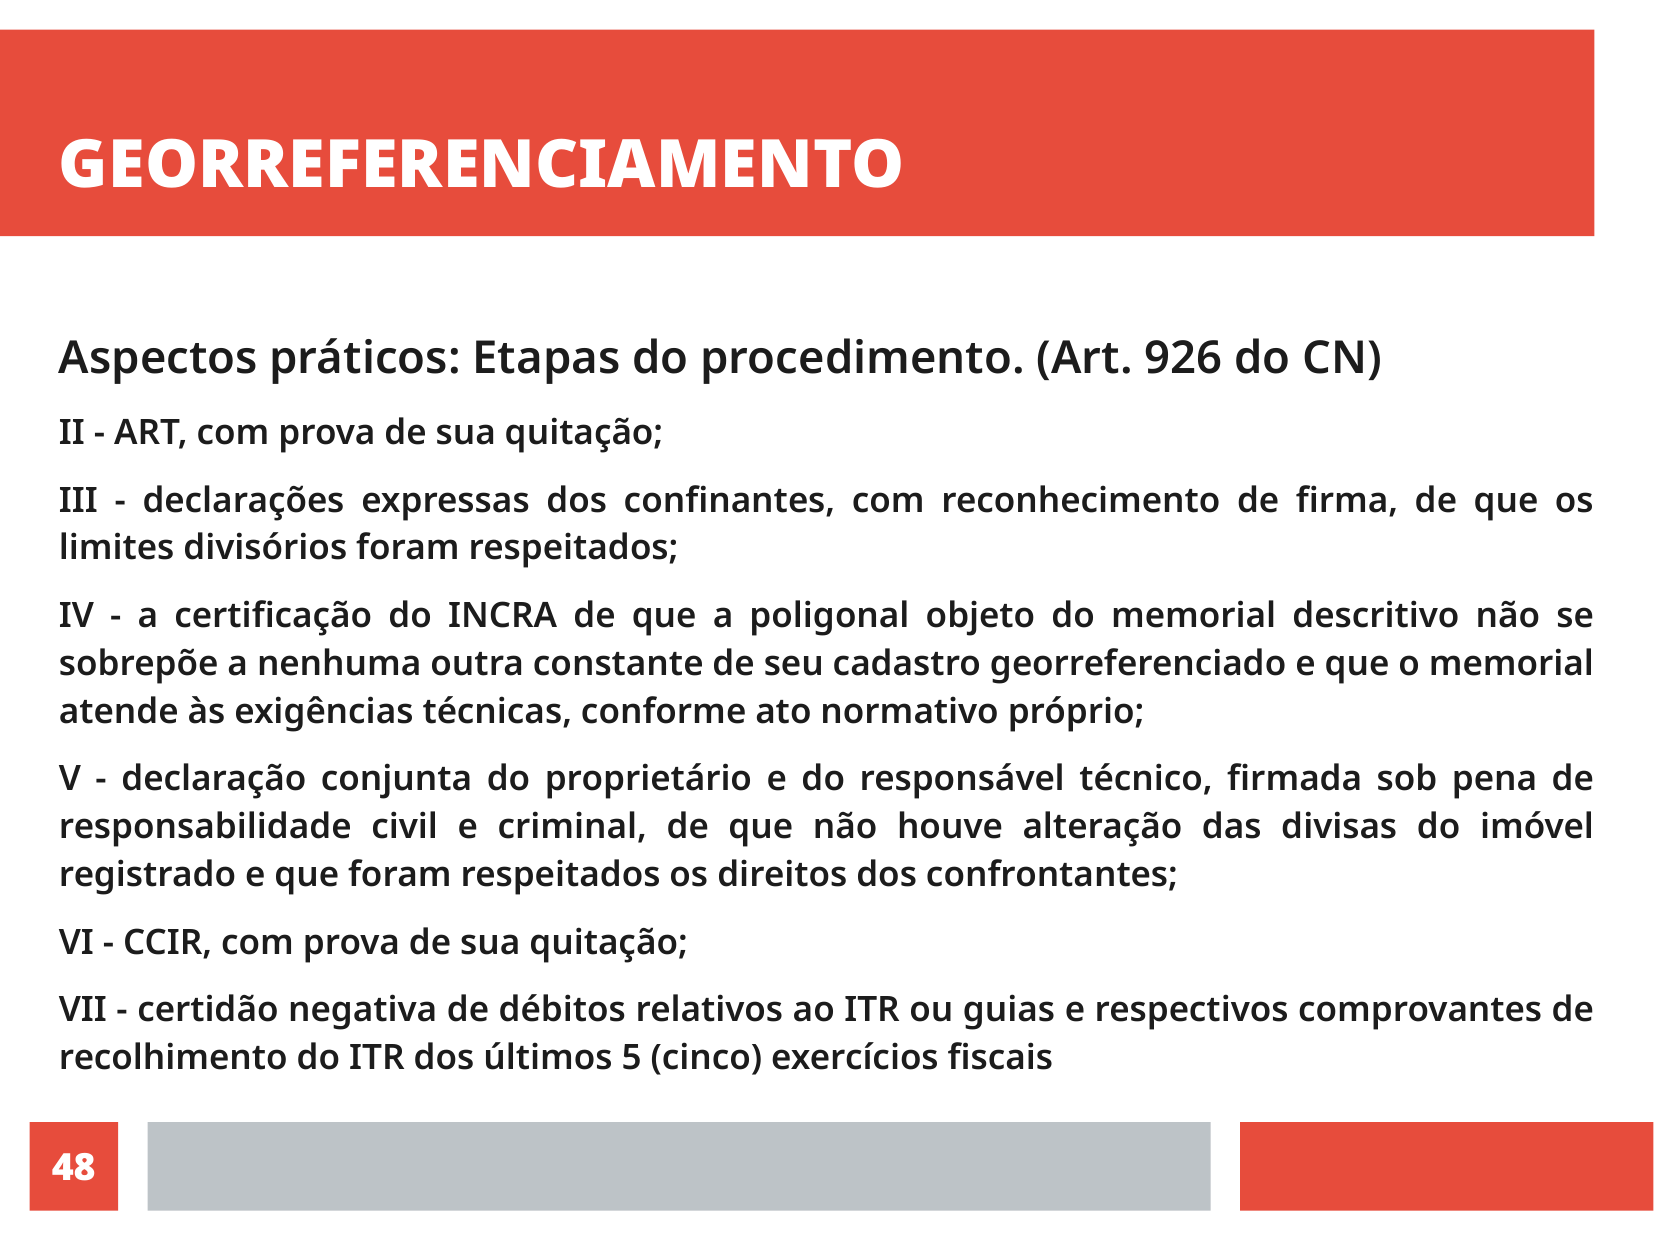

# GEORREFERENCIAMENTO
Aspectos práticos: Etapas do procedimento. (Art. 926 do CN)
II - ART, com prova de sua quitação;
III - declarações expressas dos confinantes, com reconhecimento de firma, de que os limites divisórios foram respeitados;
IV - a certificação do INCRA de que a poligonal objeto do memorial descritivo não se sobrepõe a nenhuma outra constante de seu cadastro georreferenciado e que o memorial atende às exigências técnicas, conforme ato normativo próprio;
V - declaração conjunta do proprietário e do responsável técnico, firmada sob pena de responsabilidade civil e criminal, de que não houve alteração das divisas do imóvel registrado e que foram respeitados os direitos dos confrontantes;
VI - CCIR, com prova de sua quitação;
VII - certidão negativa de débitos relativos ao ITR ou guias e respectivos comprovantes de recolhimento do ITR dos últimos 5 (cinco) exercícios fiscais
48